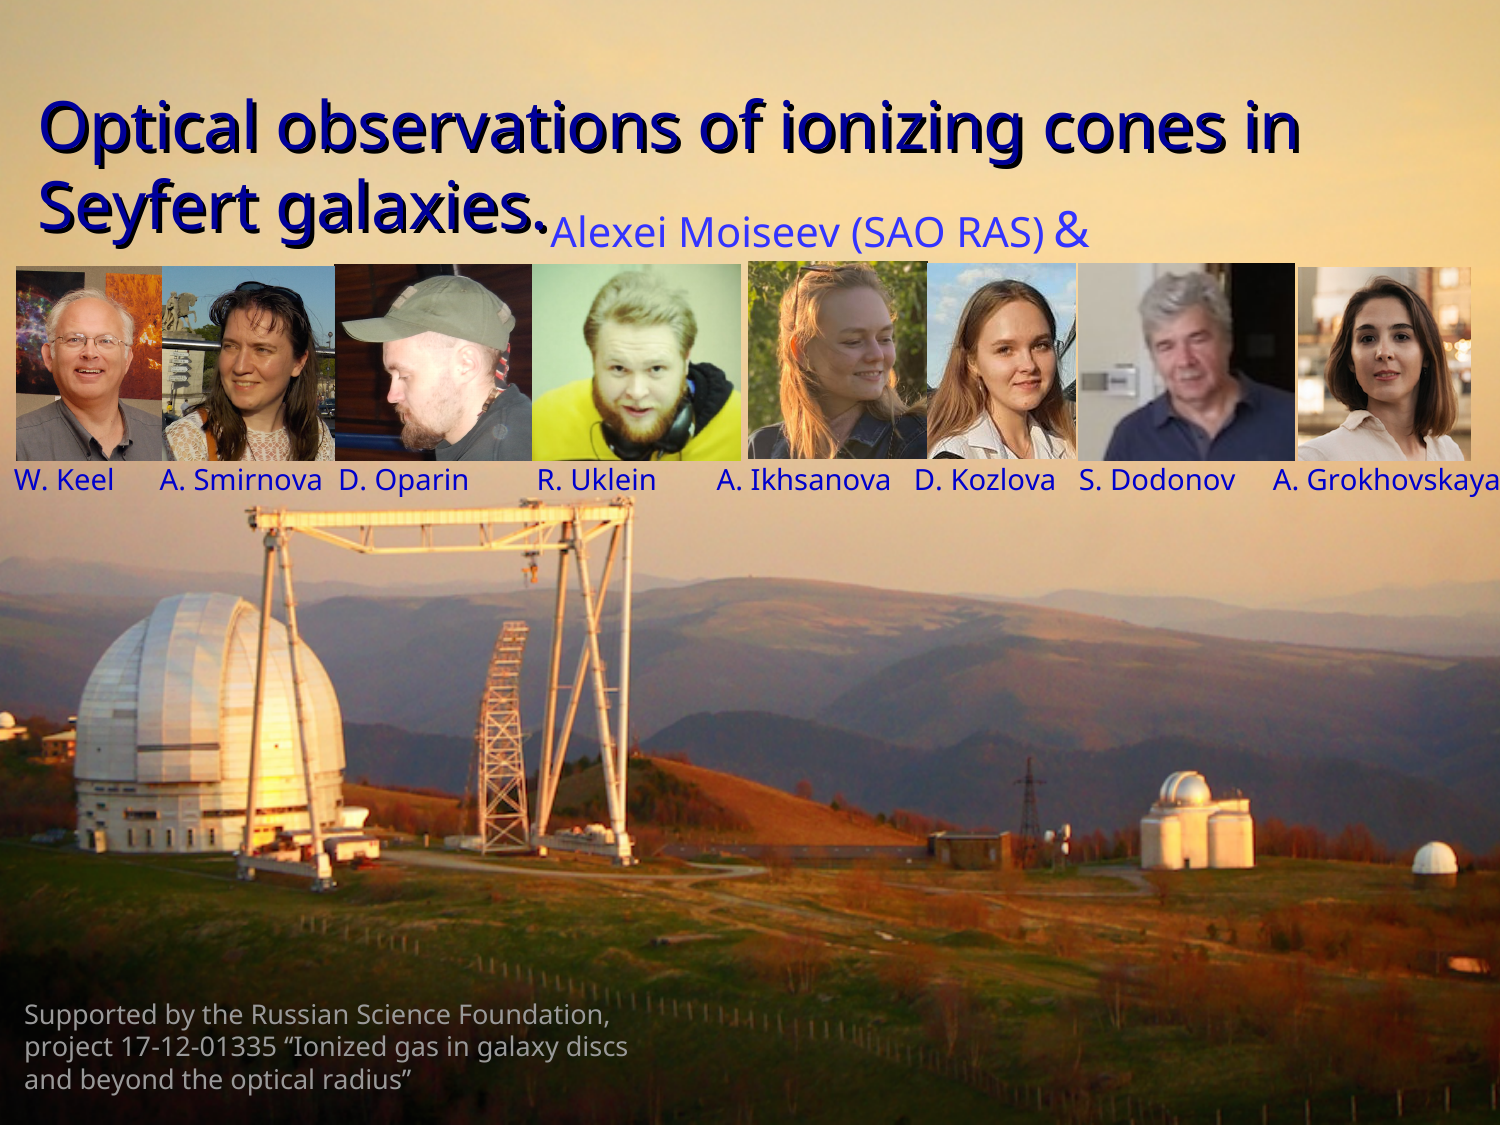

Optical observations of ionizing cones in Seyfert galaxies.
 Alexei Moiseev (SAO RAS) &
W. Keel A. Smirnova D. Oparin R. Uklein A. Ikhsanova D. Kozlova S. Dodonov A. Grokhovskaya
Supported by the Russian Science Foundation,
project 17-12-01335 ‘‘Ionized gas in galaxy discs
and beyond the optical radius’’